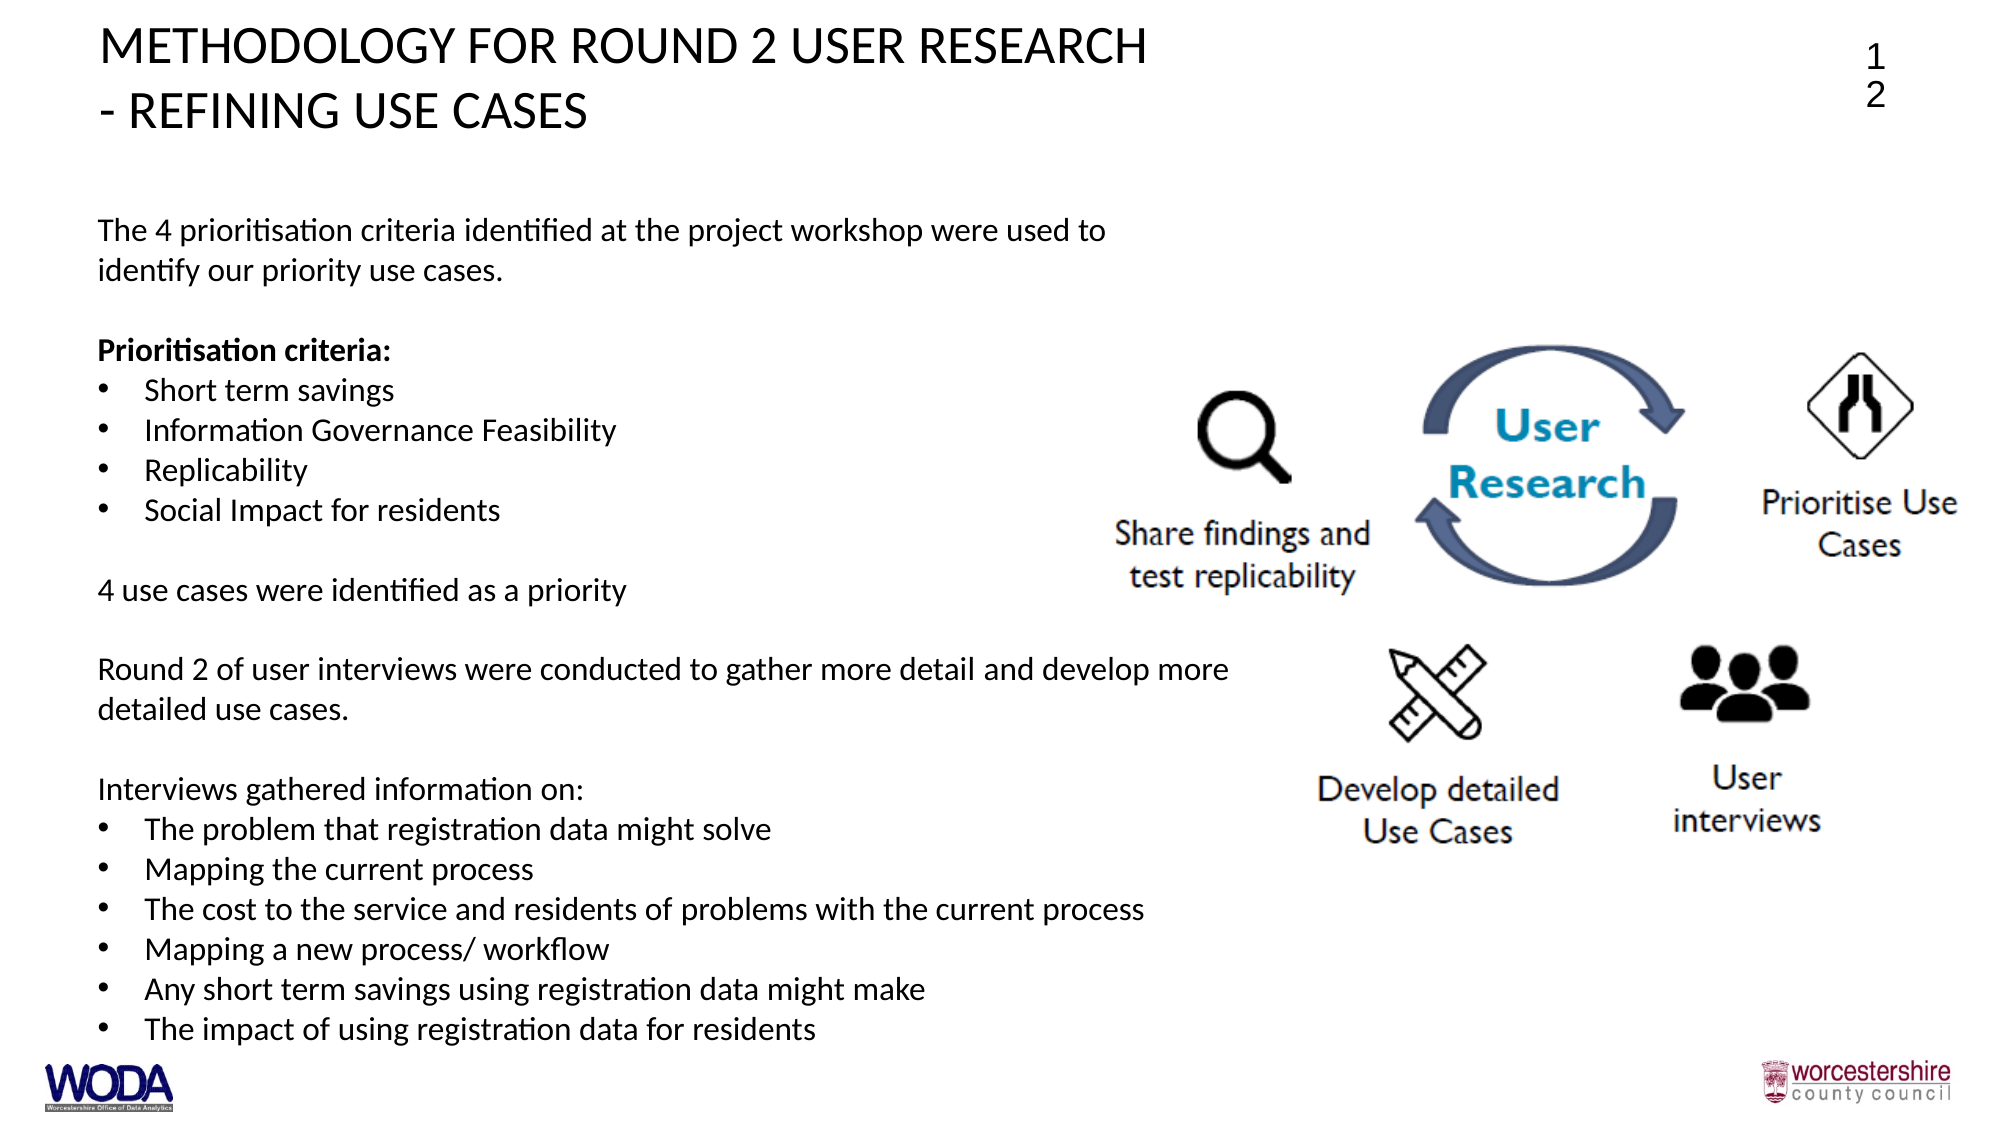

# METHODOLOGY FOR ROUND 2 USER RESEARCH - REFINING USE CASES
The 4 prioritisation criteria identified at the project workshop were used to identify our priority use cases.
Prioritisation criteria:
Short term savings
Information Governance Feasibility
Replicability
Social Impact for residents
4 use cases were identified as a priority
Round 2 of user interviews were conducted to gather more detail and develop more detailed use cases.
Interviews gathered information on:
The problem that registration data might solve
Mapping the current process
The cost to the service and residents of problems with the current process
Mapping a new process/ workflow
Any short term savings using registration data might make
The impact of using registration data for residents